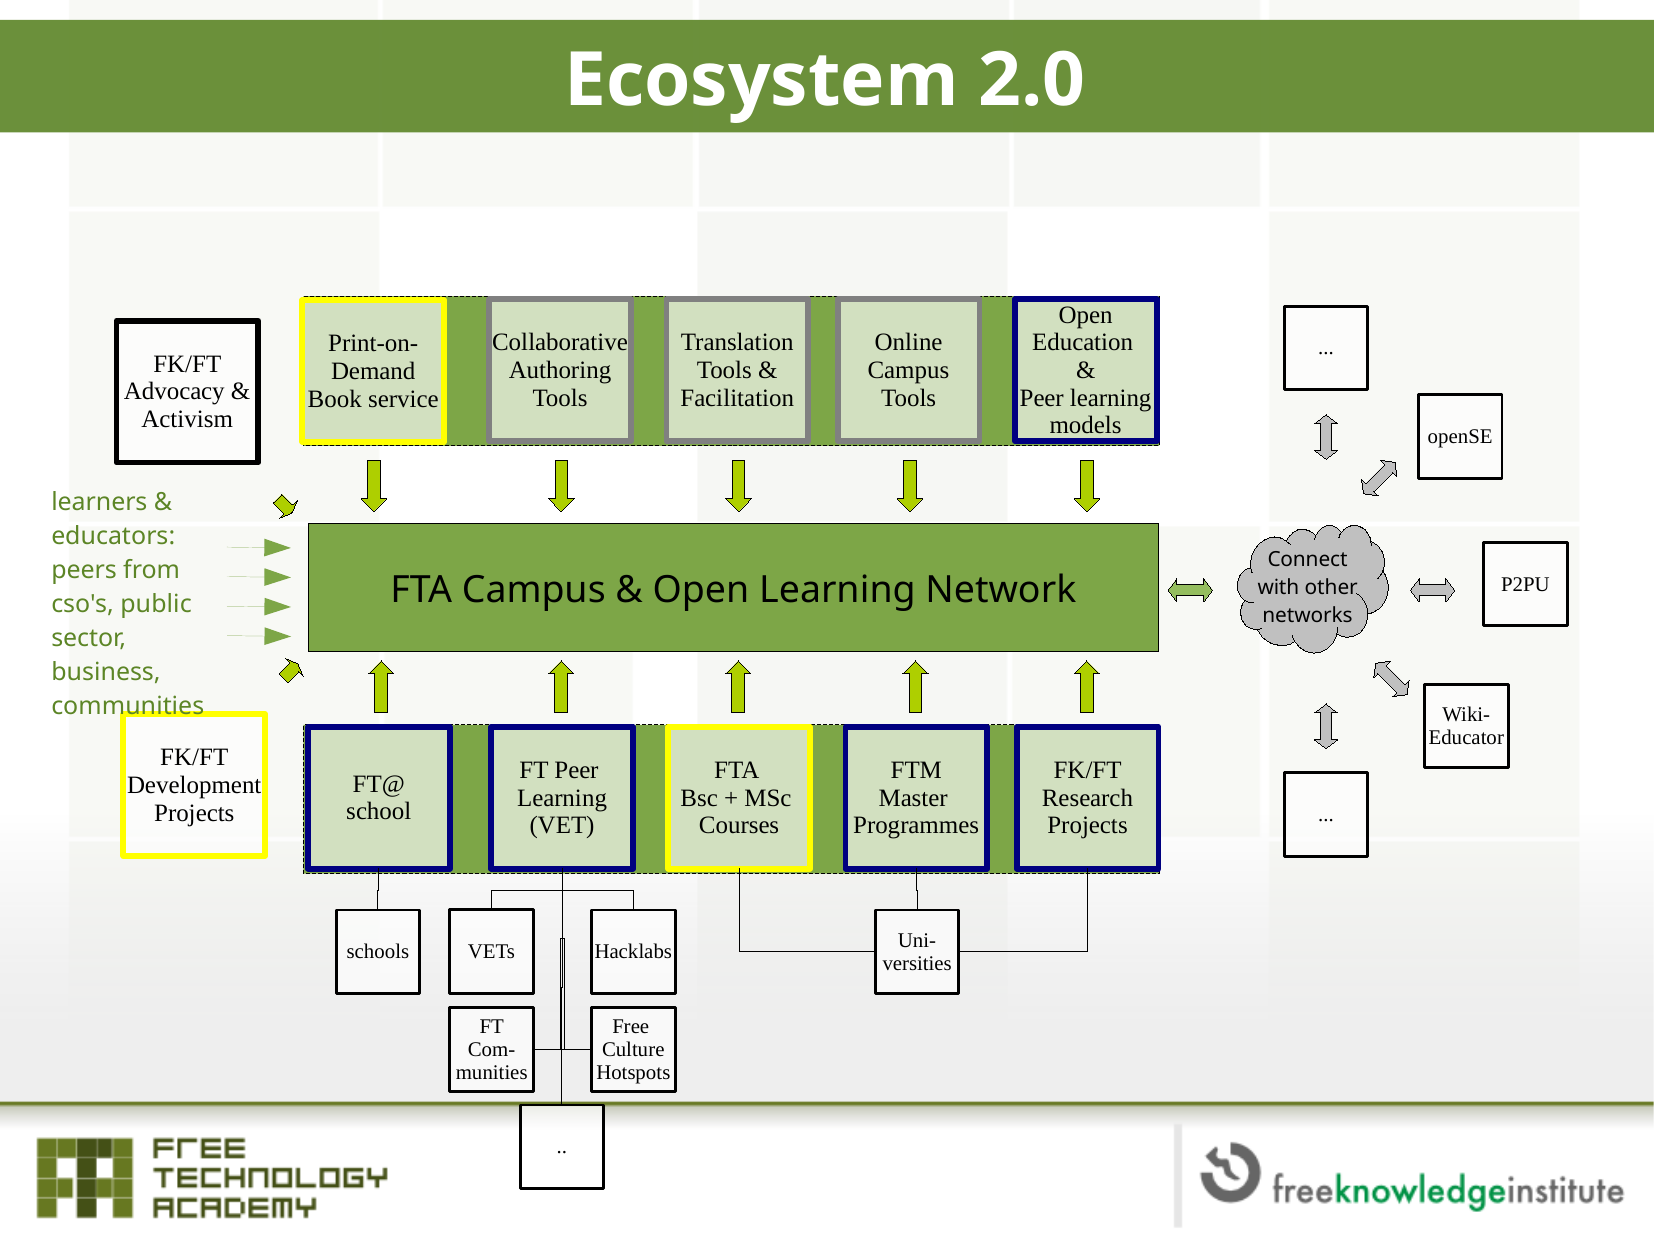

# Ecosystem 2.0
Collaborative
Authoring
Tools
Translation
Tools &
Facilitation
Online
Campus
Tools
Open
Education
&
Peer learning
models
Print-on-
Demand
Book service
...
FK/FT
Advocacy &
Activism
openSE
learners &
educators:
peers from
cso's, public
sector,
business,
communities
FTA Campus & Open Learning Network
Connect
with other
networks
P2PU
Wiki-
Educator
FK/FT
Development
Projects
FT@
school
FT Peer
Learning
(VET)
FTA
Bsc + MSc
Courses
FTM
Master
Programmes
FK/FT
Research
Projects
...
VETs
schools
Hacklabs
Uni-
versities
Free
Culture
Hotspots
FT
Com-
munities
..